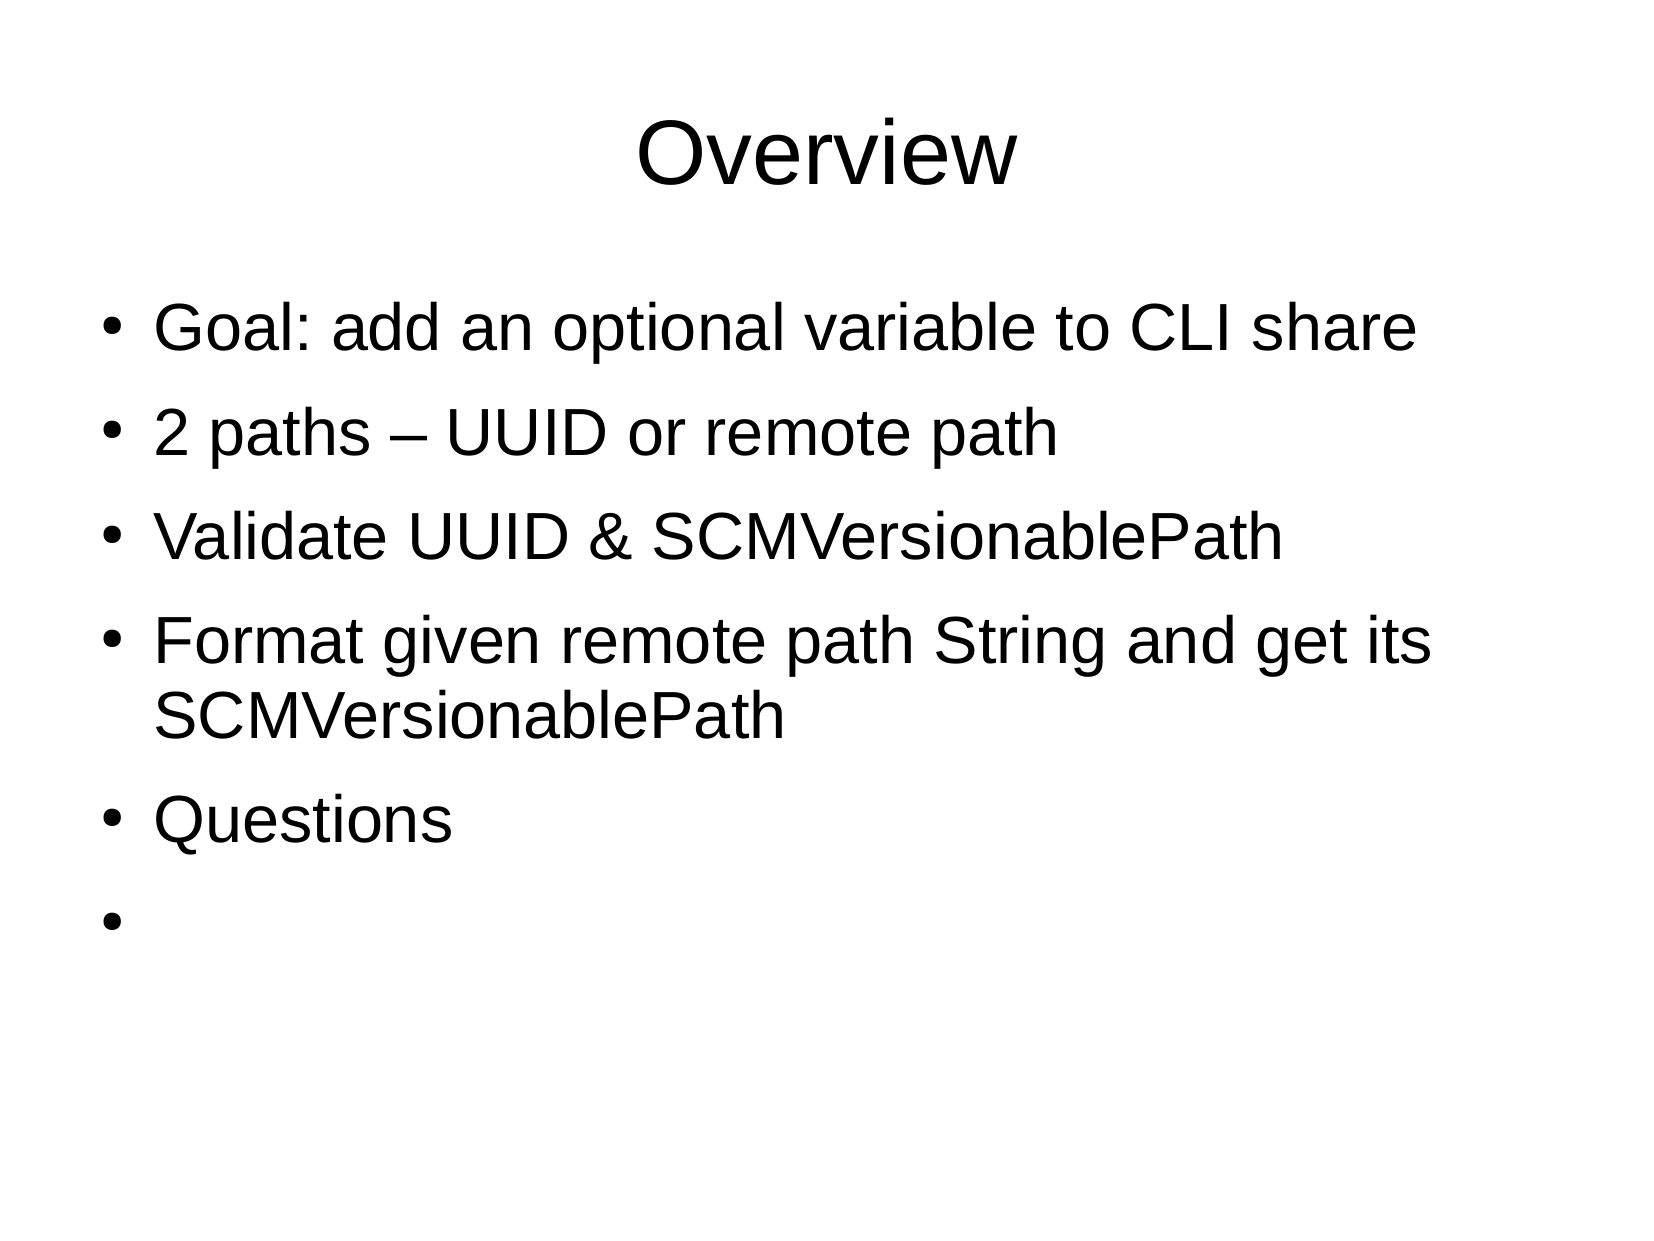

# Overview
Goal: add an optional variable to CLI share
2 paths – UUID or remote path
Validate UUID & SCMVersionablePath
Format given remote path String and get its SCMVersionablePath
Questions